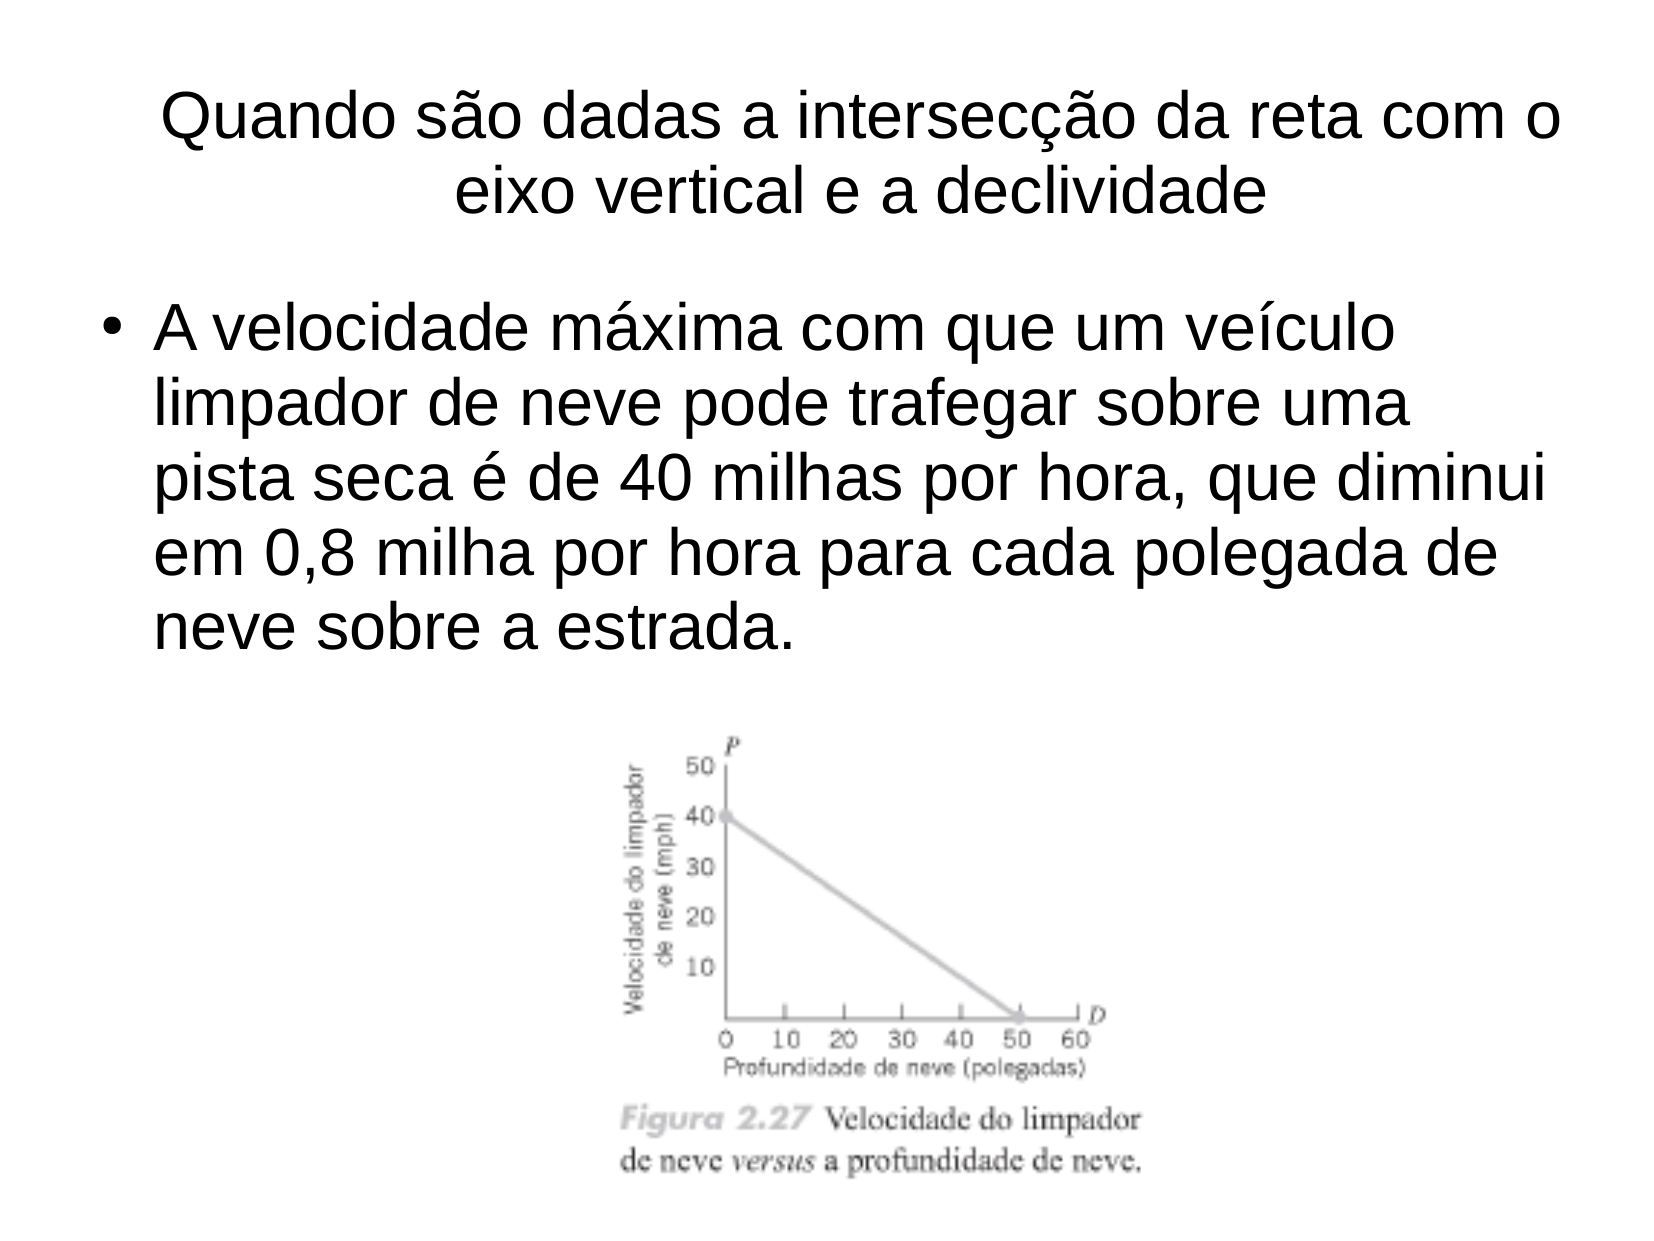

# Quando são dadas a intersecção da reta com o eixo vertical e a declividade
A velocidade máxima com que um veículo limpador de neve pode trafegar sobre uma pista seca é de 40 milhas por hora, que diminui em 0,8 milha por hora para cada polegada de neve sobre a estrada.